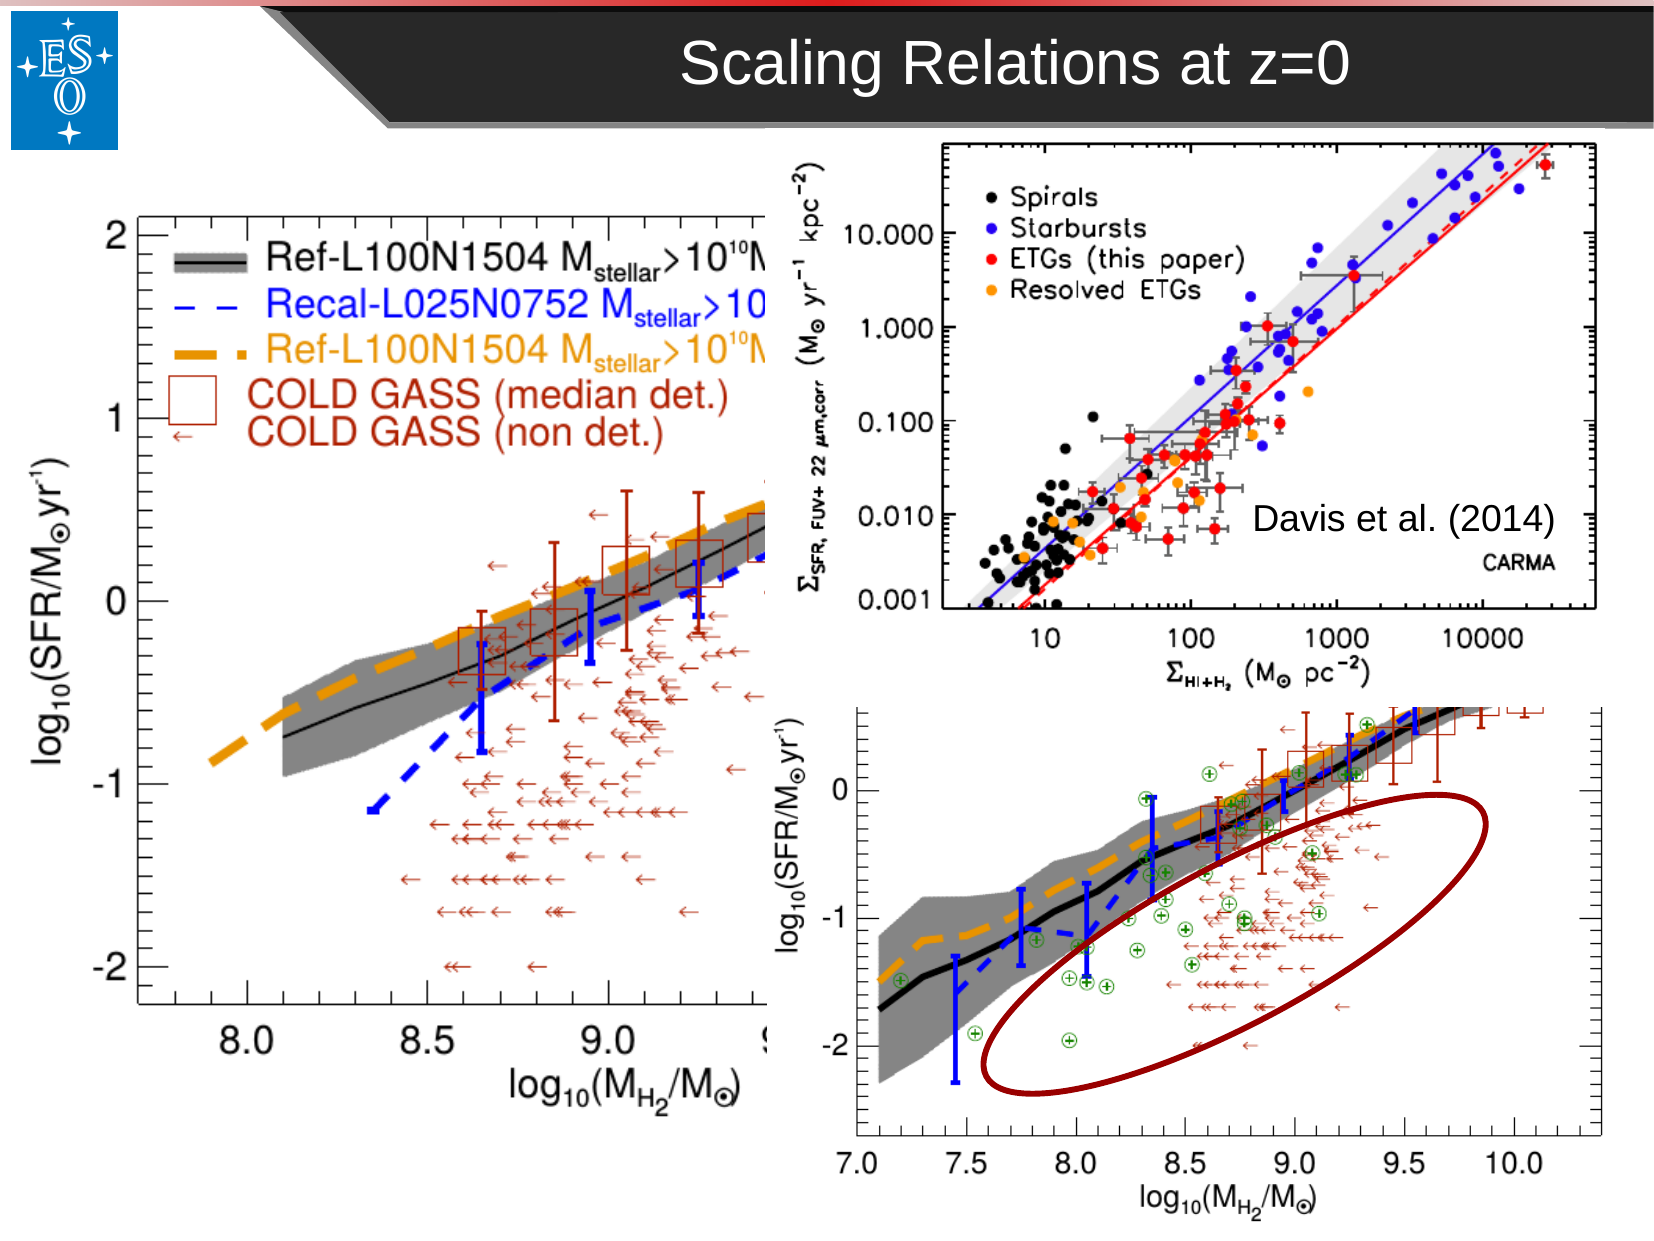

# Scaling Relations at z=0
Davis et al. (2014)